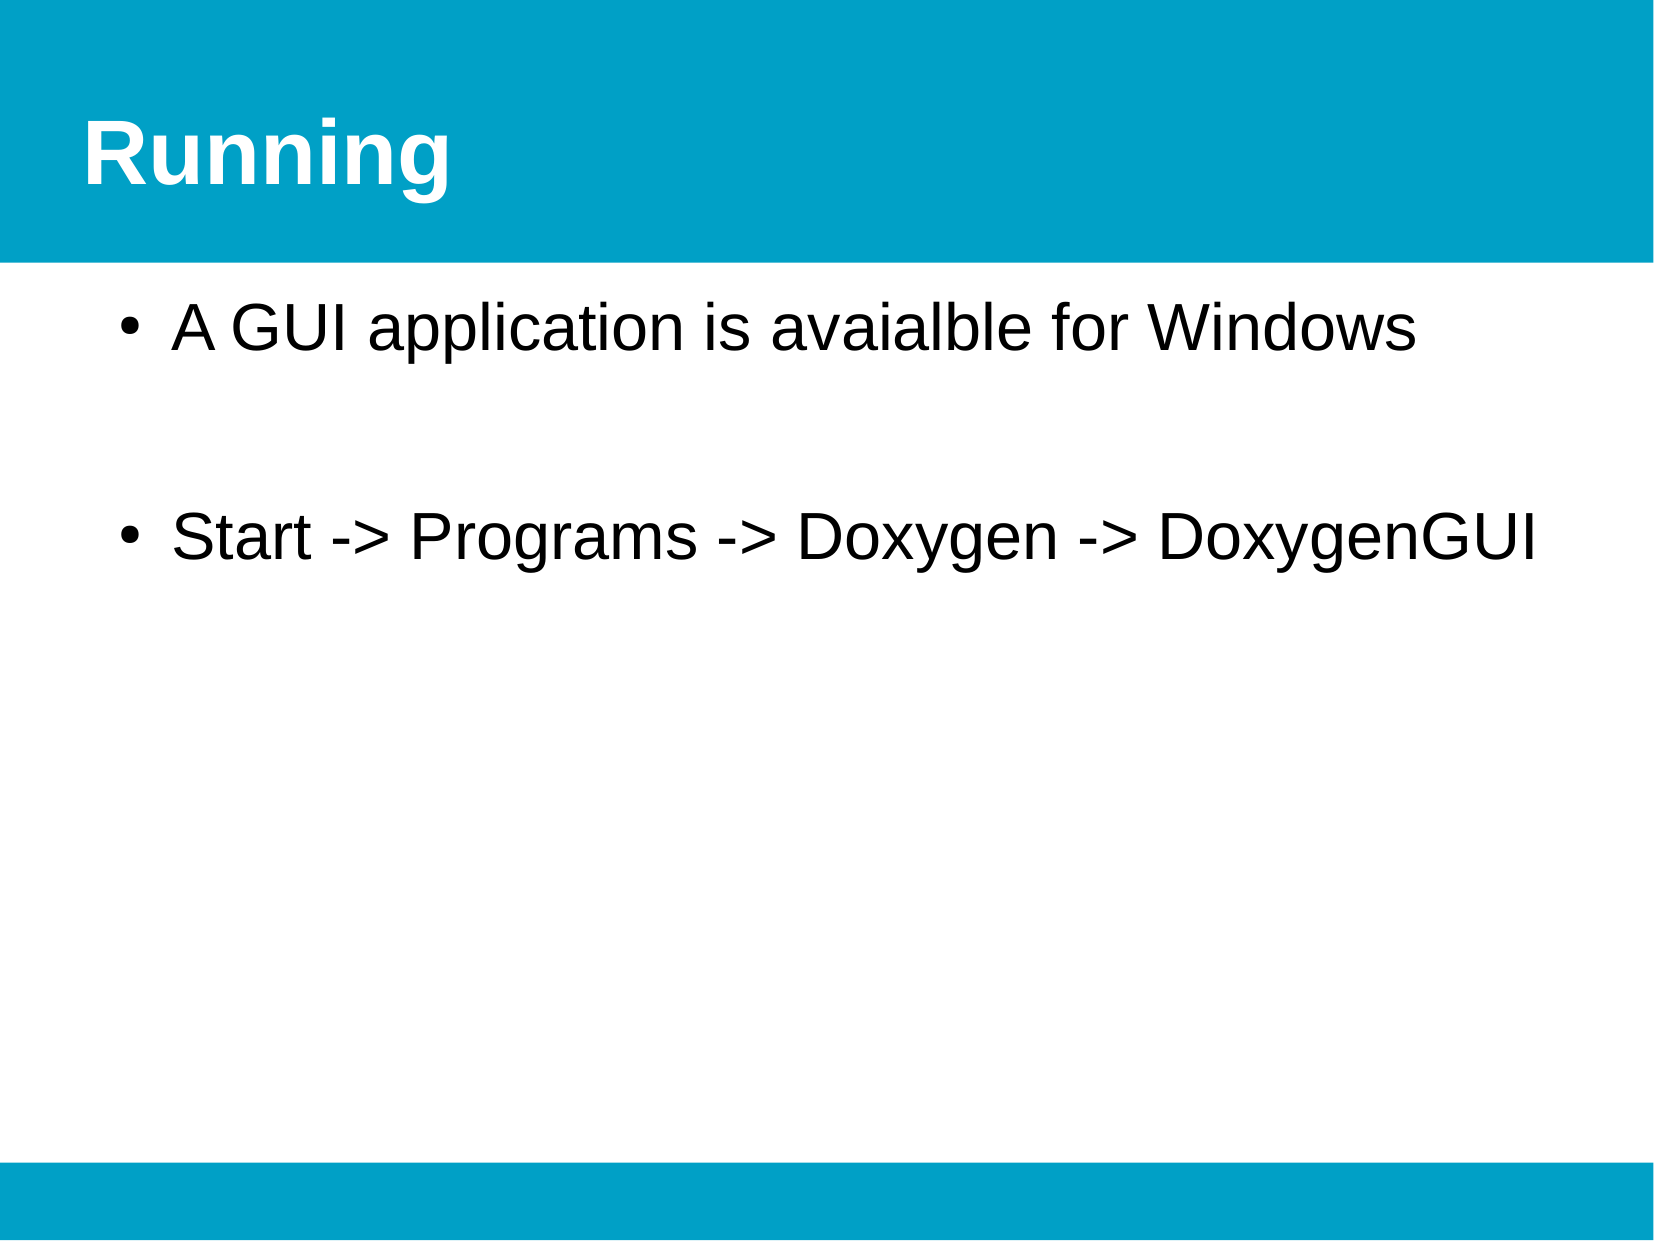

# Running
A GUI application is avaialble for Windows
Start -> Programs -> Doxygen -> DoxygenGUI